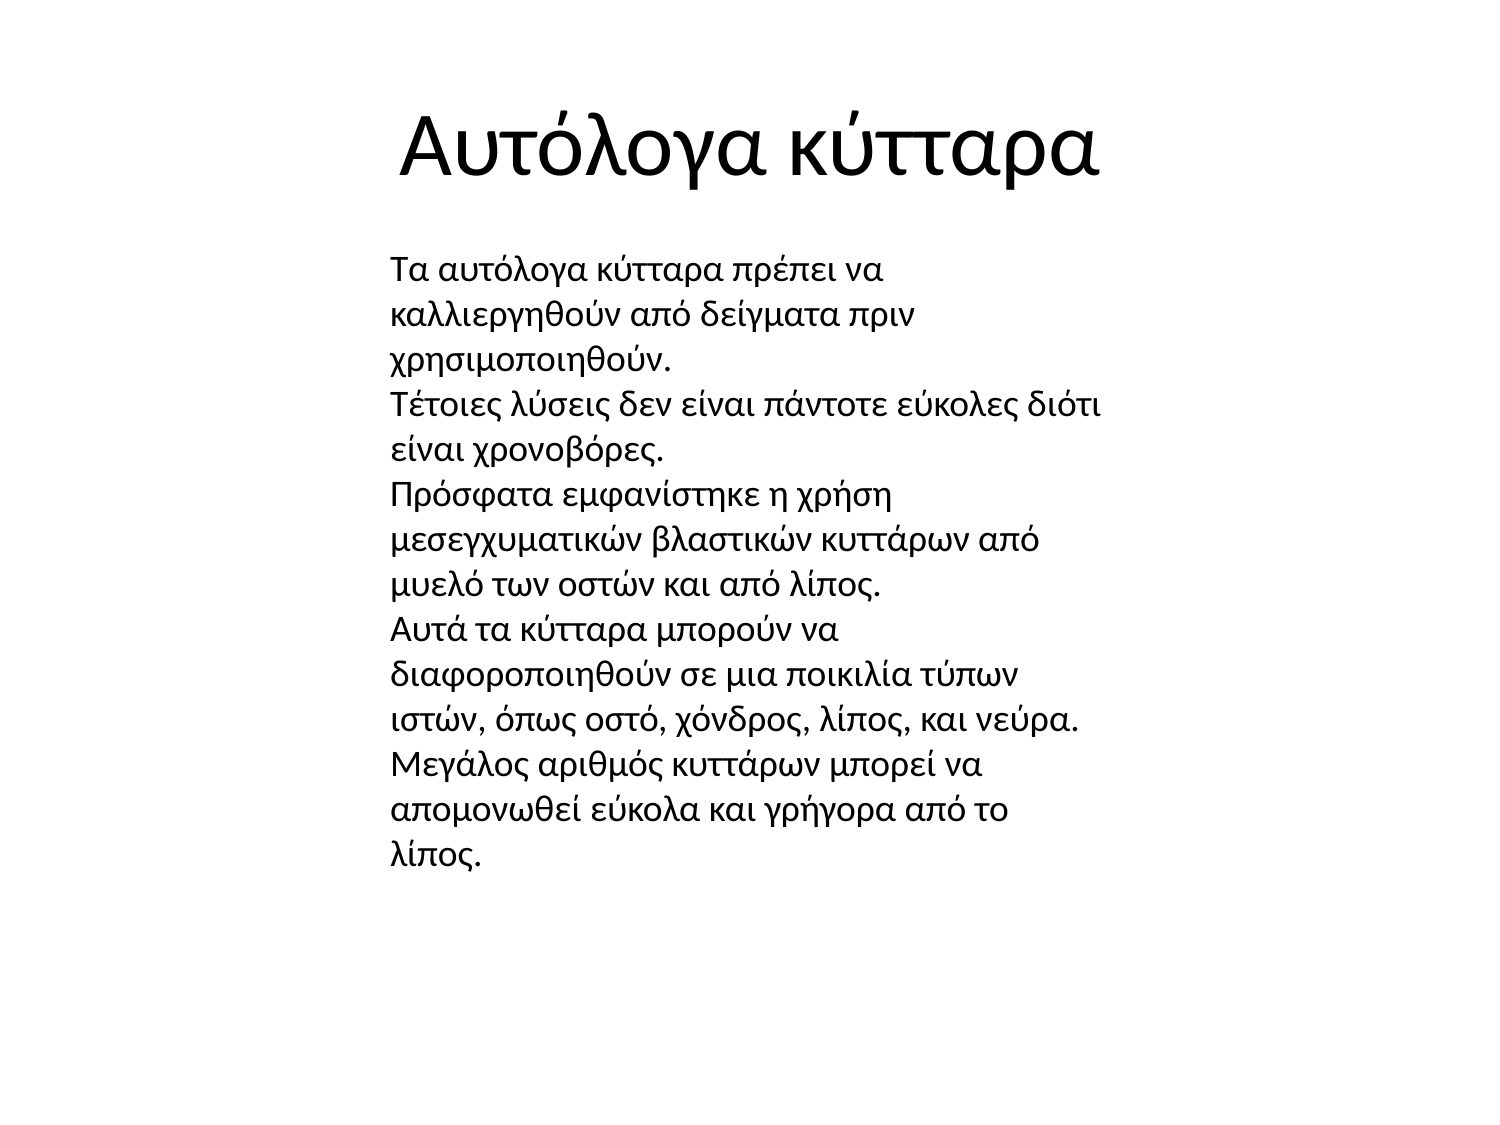

# Αυτόλογα κύτταρα
Τα αυτόλογα κύτταρα πρέπει να καλλιεργηθούν από δείγματα πριν χρησιμοποιηθούν.
Τέτοιες λύσεις δεν είναι πάντοτε εύκολες διότι είναι χρονοβόρες.
Πρόσφατα εμφανίστηκε η χρήση μεσεγχυματικών βλαστικών κυττάρων από μυελό των οστών και από λίπος.
Αυτά τα κύτταρα μπορούν να διαφοροποιηθούν σε μια ποικιλία τύπων ιστών, όπως οστό, χόνδρος, λίπος, και νεύρα. Μεγάλος αριθμός κυττάρων μπορεί να απομονωθεί εύκολα και γρήγορα από το λίπος.